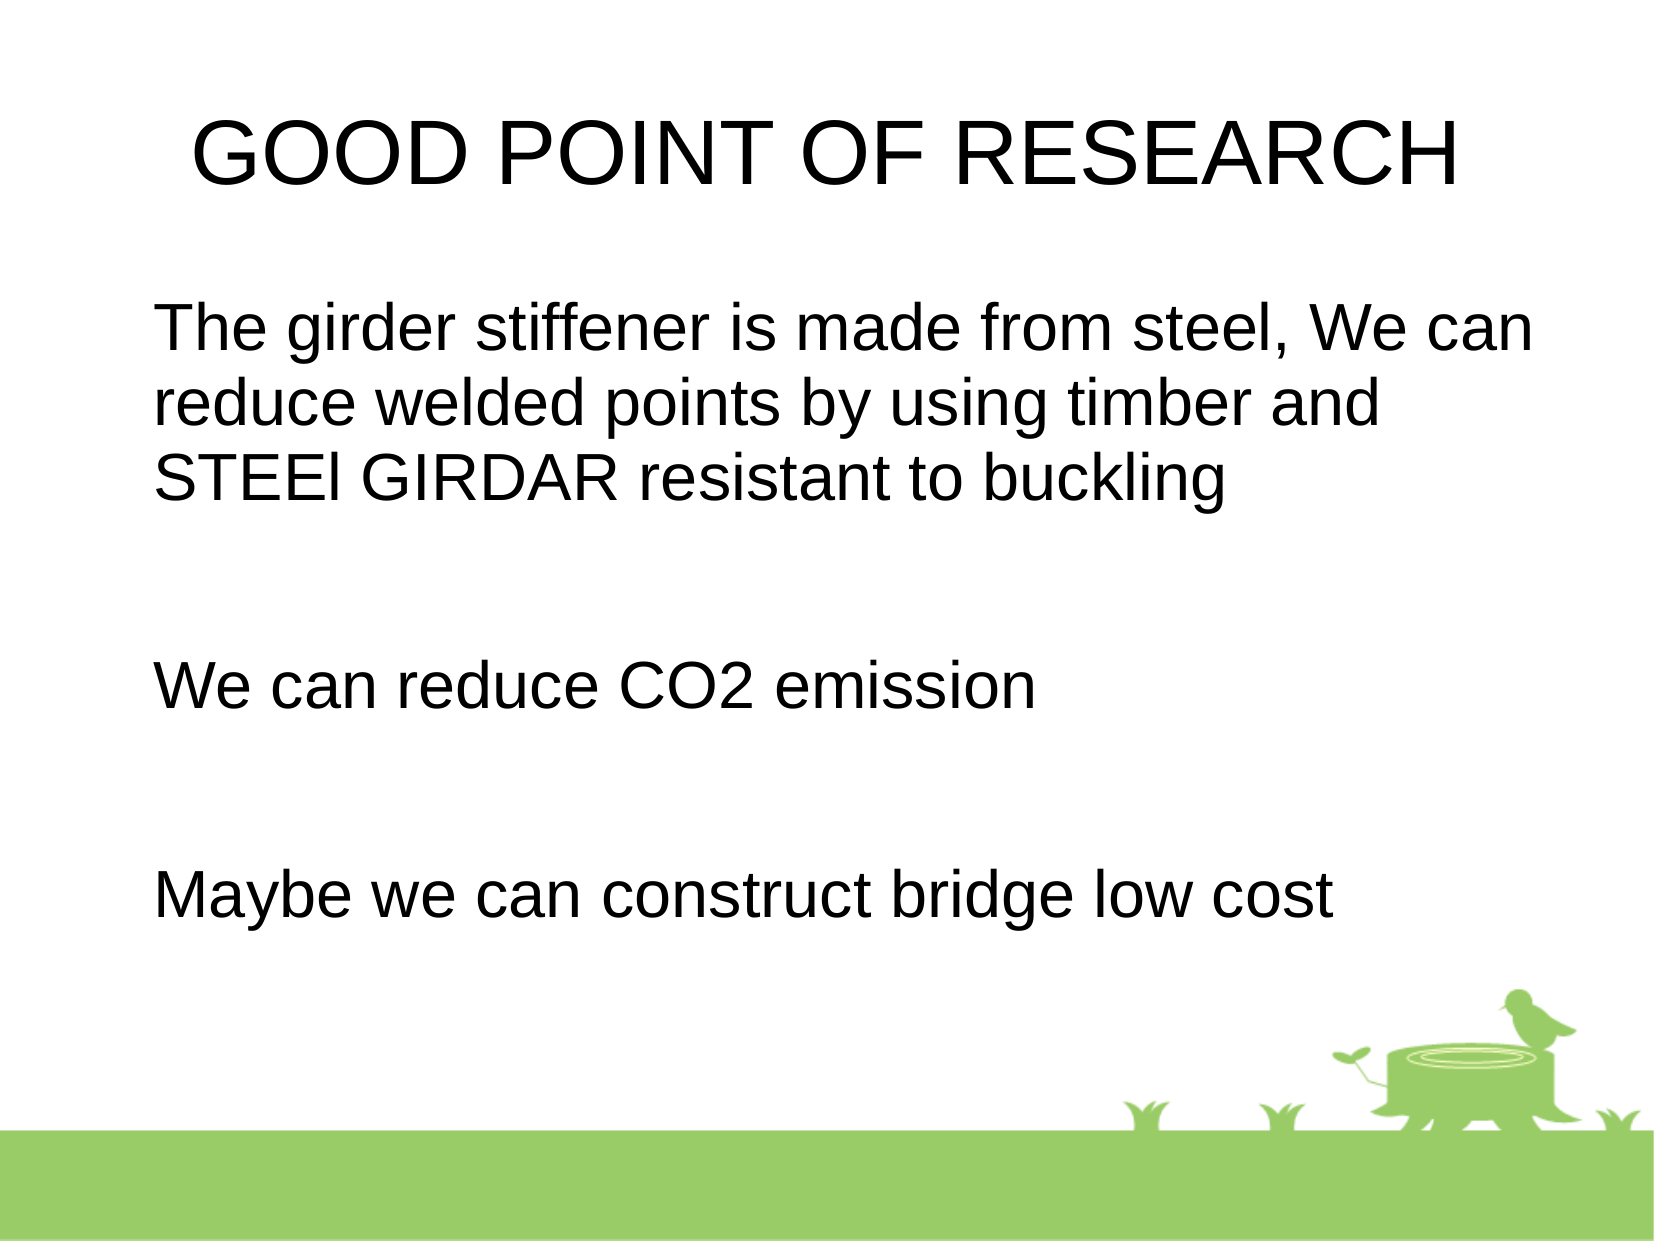

# GOOD POINT OF RESEARCH
The girder stiffener is made from steel, We can reduce welded points by using timber and STEEl GIRDAR resistant to buckling
We can reduce CO2 emission
Maybe we can construct bridge low cost